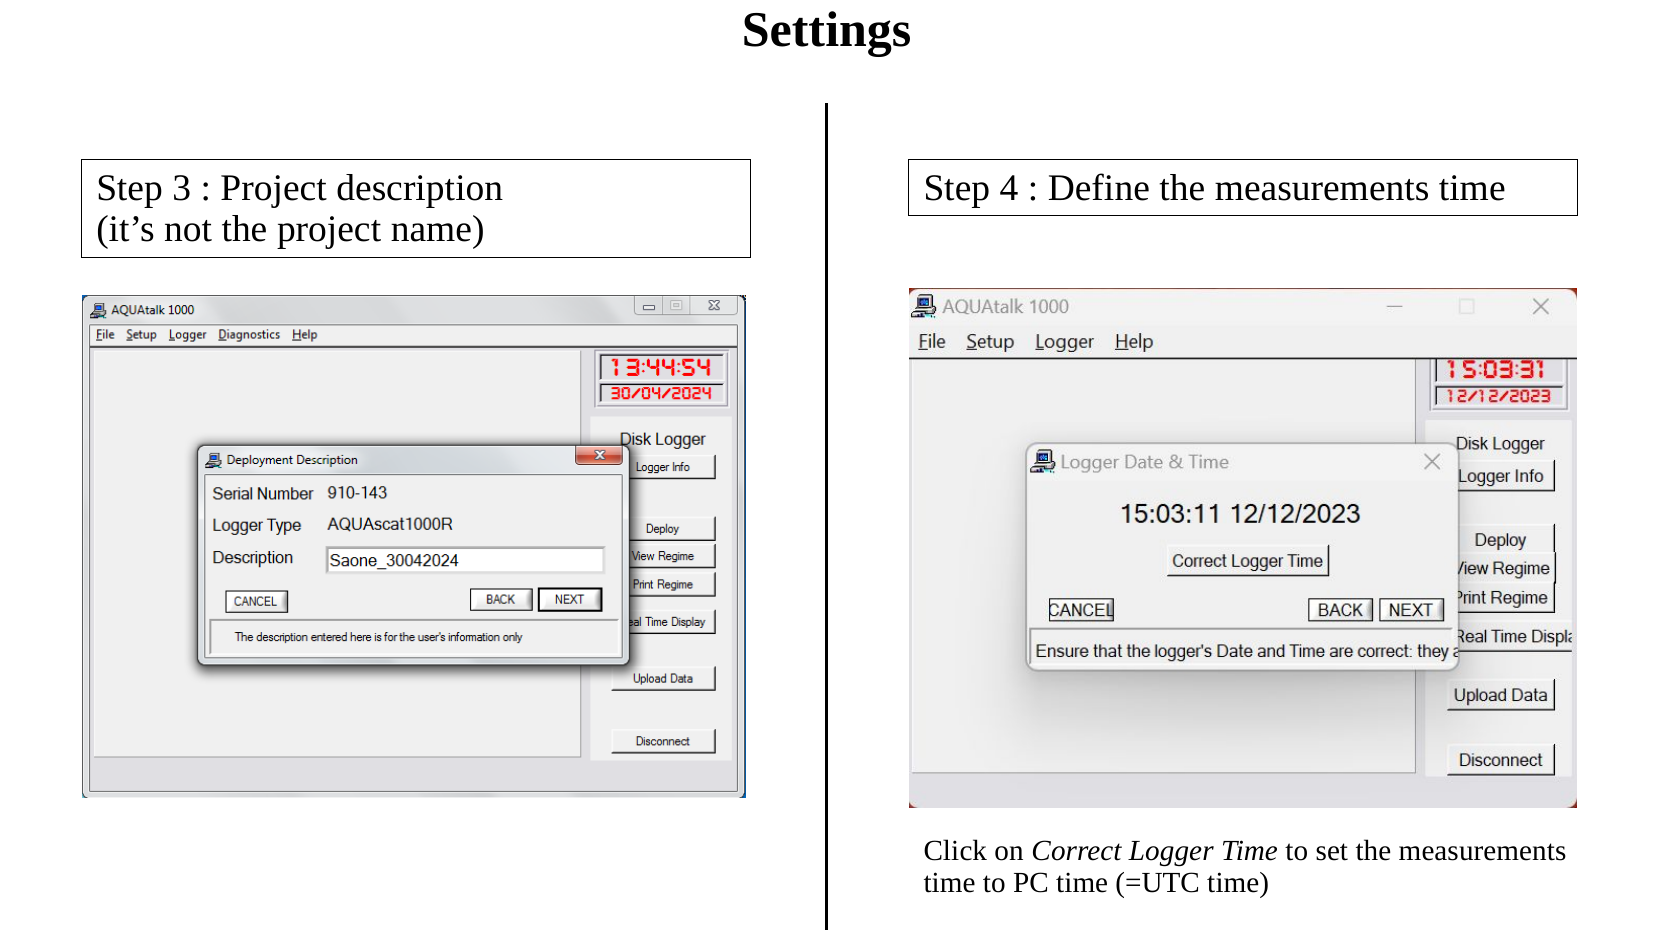

Settings
Step 3 : Project description
(it’s not the project name)
Step 4 : Define the measurements time
Click on Correct Logger Time to set the measurements time to PC time (=UTC time)